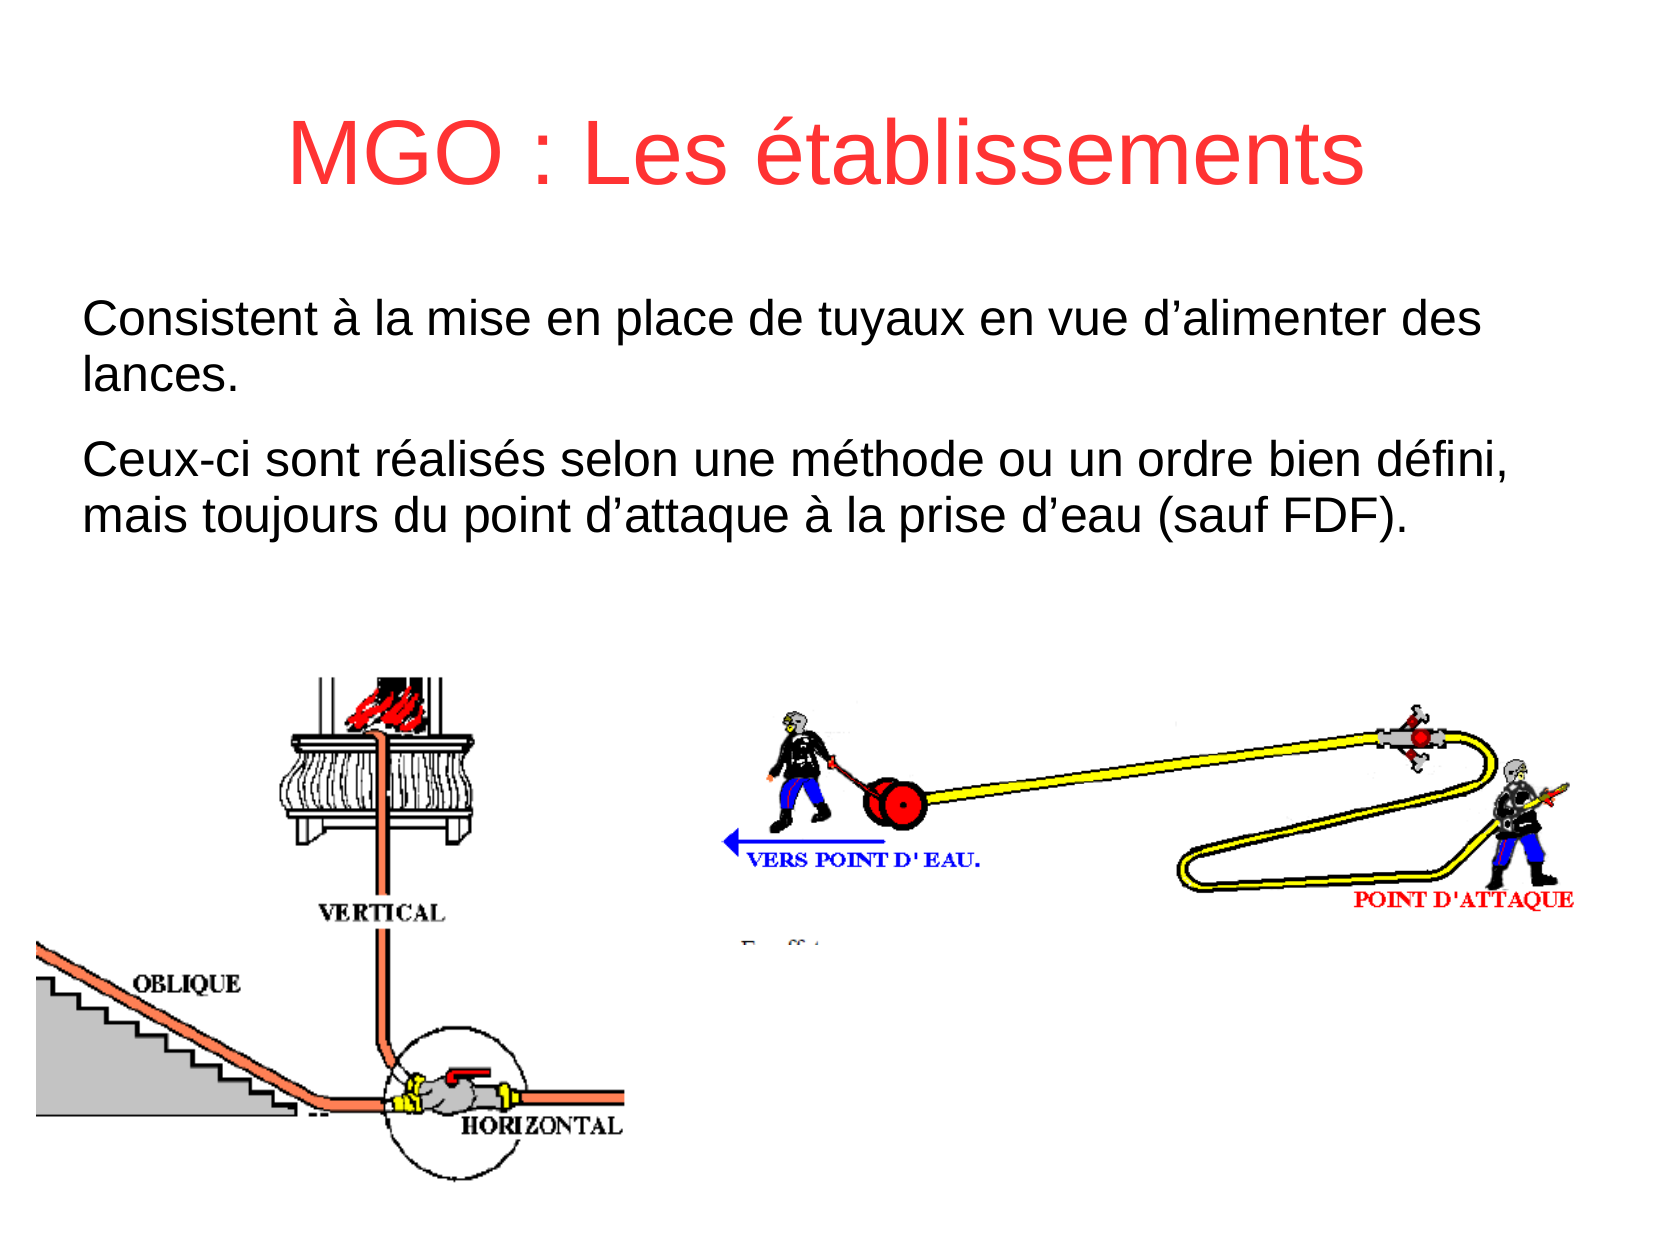

# MGO : Les établissements
Consistent à la mise en place de tuyaux en vue d’alimenter des lances.
Ceux-ci sont réalisés selon une méthode ou un ordre bien défini, mais toujours du point d’attaque à la prise d’eau (sauf FDF).